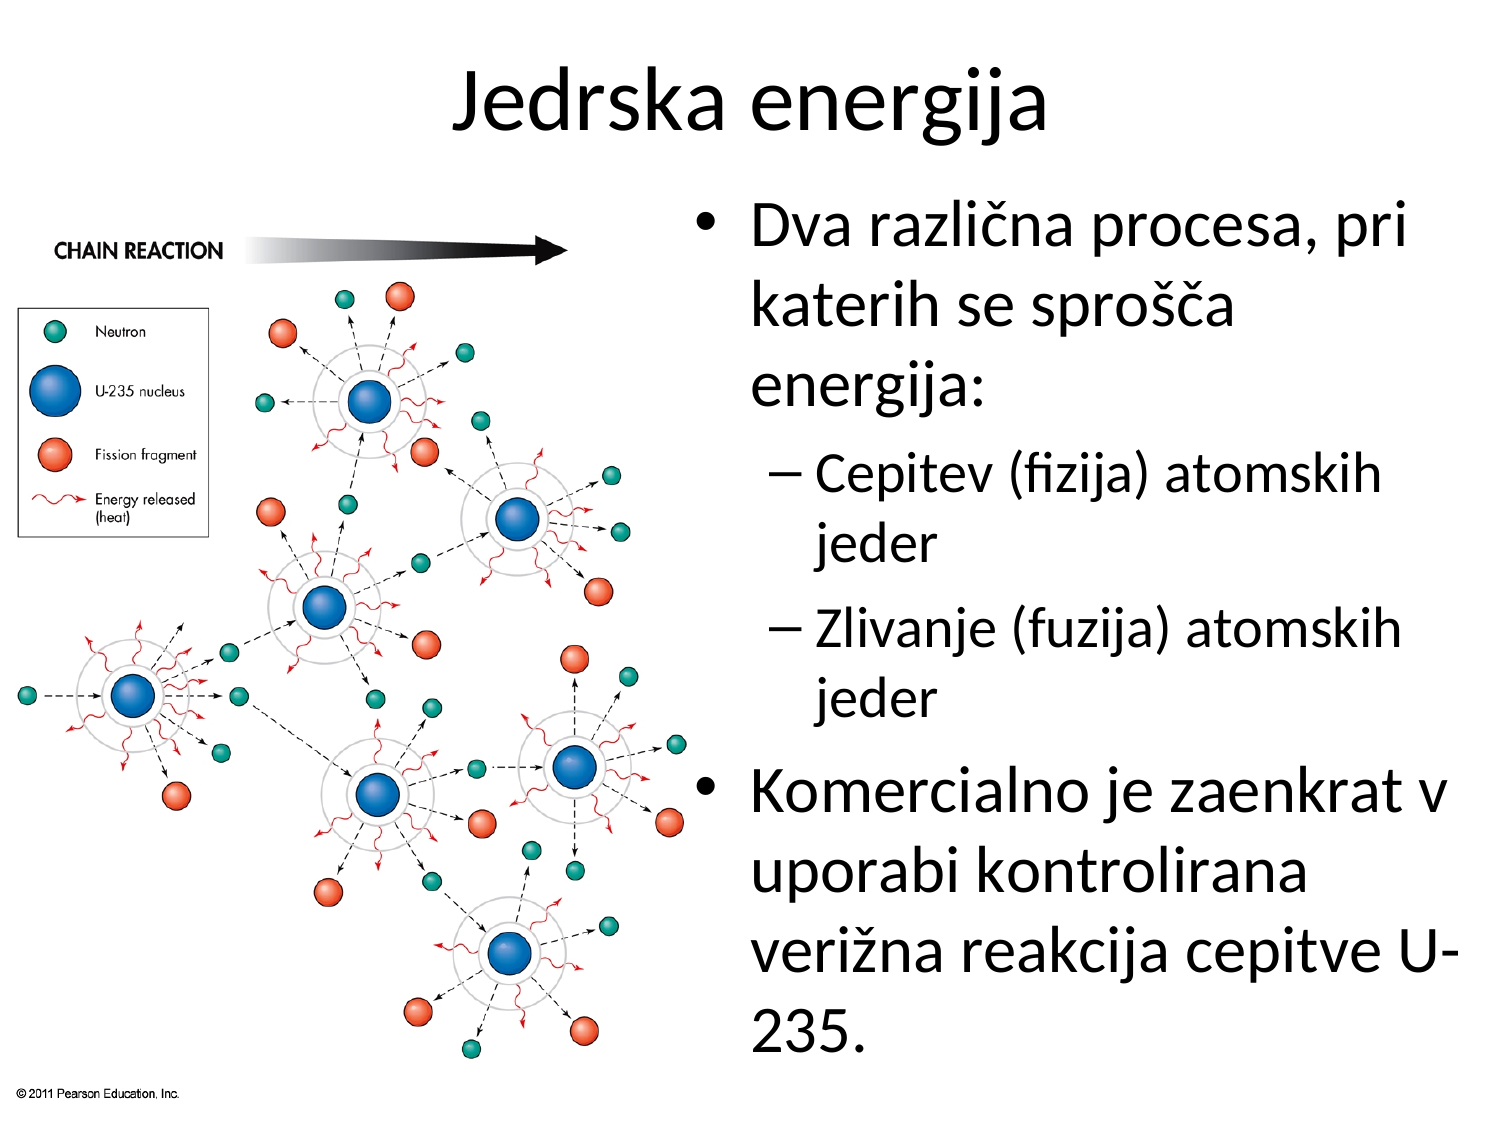

Jedrska energija
Dva različna procesa, pri katerih se sprošča energija:
Cepitev (fizija) atomskih jeder
Zlivanje (fuzija) atomskih jeder
Komercialno je zaenkrat v uporabi kontrolirana verižna reakcija cepitve U-235.